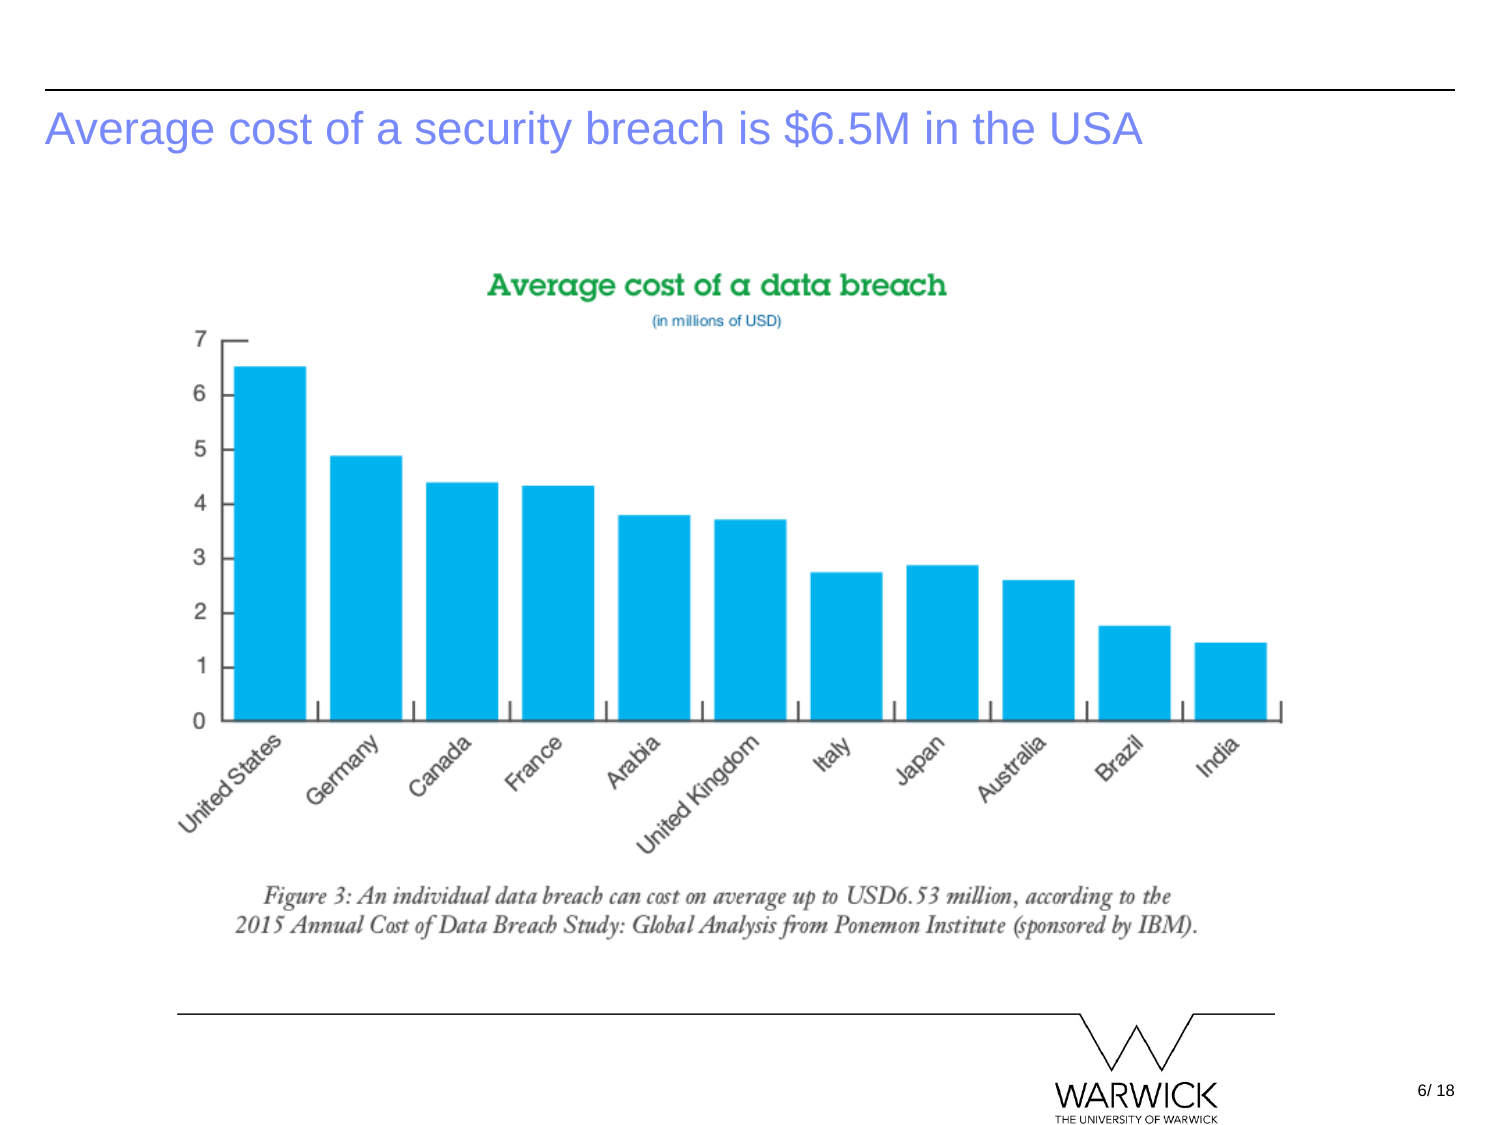

# Average cost of a security breach is $6.5M in the USA